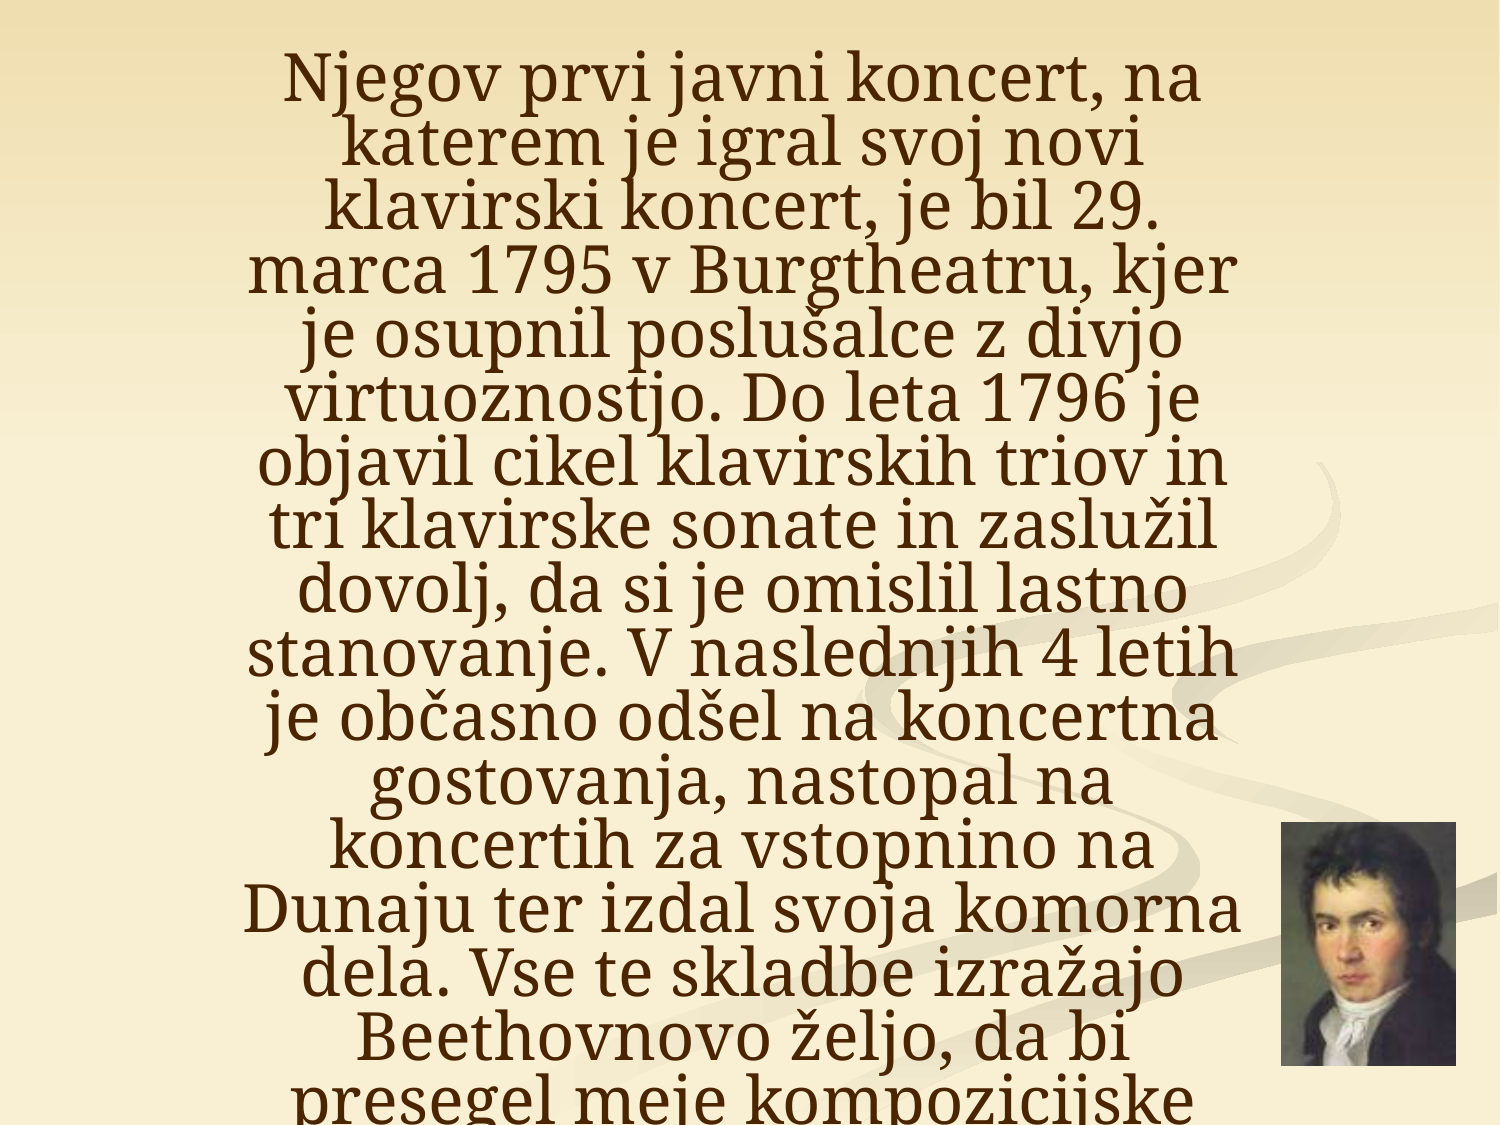

# Njegov prvi javni koncert, na katerem je igral svoj novi klavirski koncert, je bil 29. marca 1795 v Burgtheatru, kjer je osupnil poslušalce z divjo virtuoznostjo. Do leta 1796 je objavil cikel klavirskih triov in tri klavirske sonate in zaslužil dovolj, da si je omislil lastno stanovanje. V naslednjih 4 letih je občasno odšel na koncertna gostovanja, nastopal na koncertih za vstopnino na Dunaju ter izdal svoja komorna dela. Vse te skladbe izražajo Beethovnovo željo, da bi presegel meje kompozicijske tehnike, razširil sonatno obliko ter svoja dela prežel z dotlej neznano dramatičnostjo in strastnostjo.